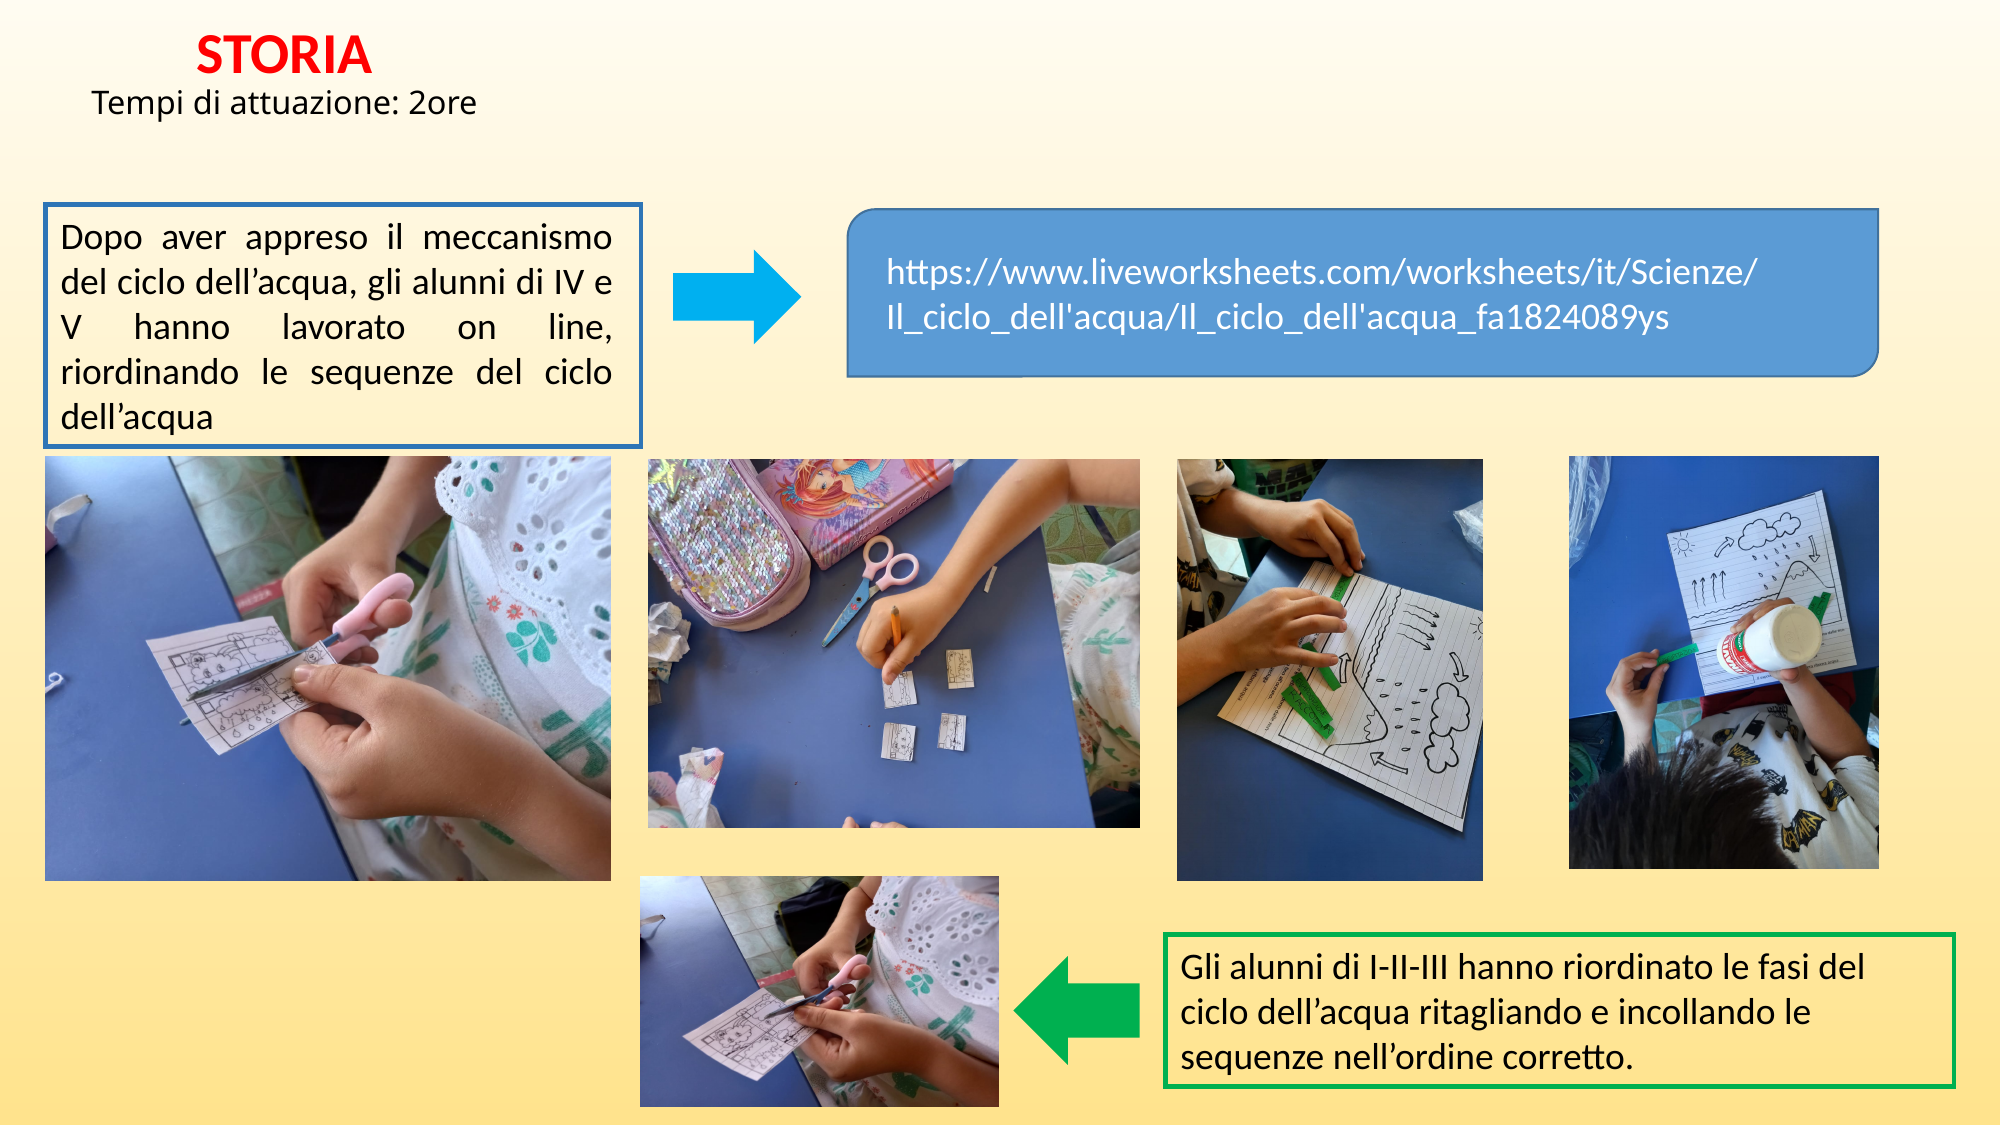

# STORIA Tempi di attuazione: 2ore
Dopo aver appreso il meccanismo del ciclo dell’acqua, gli alunni di IV e V hanno lavorato on line, riordinando le sequenze del ciclo dell’acqua
https://www.liveworksheets.com/worksheets/it/Scienze/Il_ciclo_dell'acqua/Il_ciclo_dell'acqua_fa1824089ys
Gli alunni di I-II-III hanno riordinato le fasi del ciclo dell’acqua ritagliando e incollando le sequenze nell’ordine corretto.